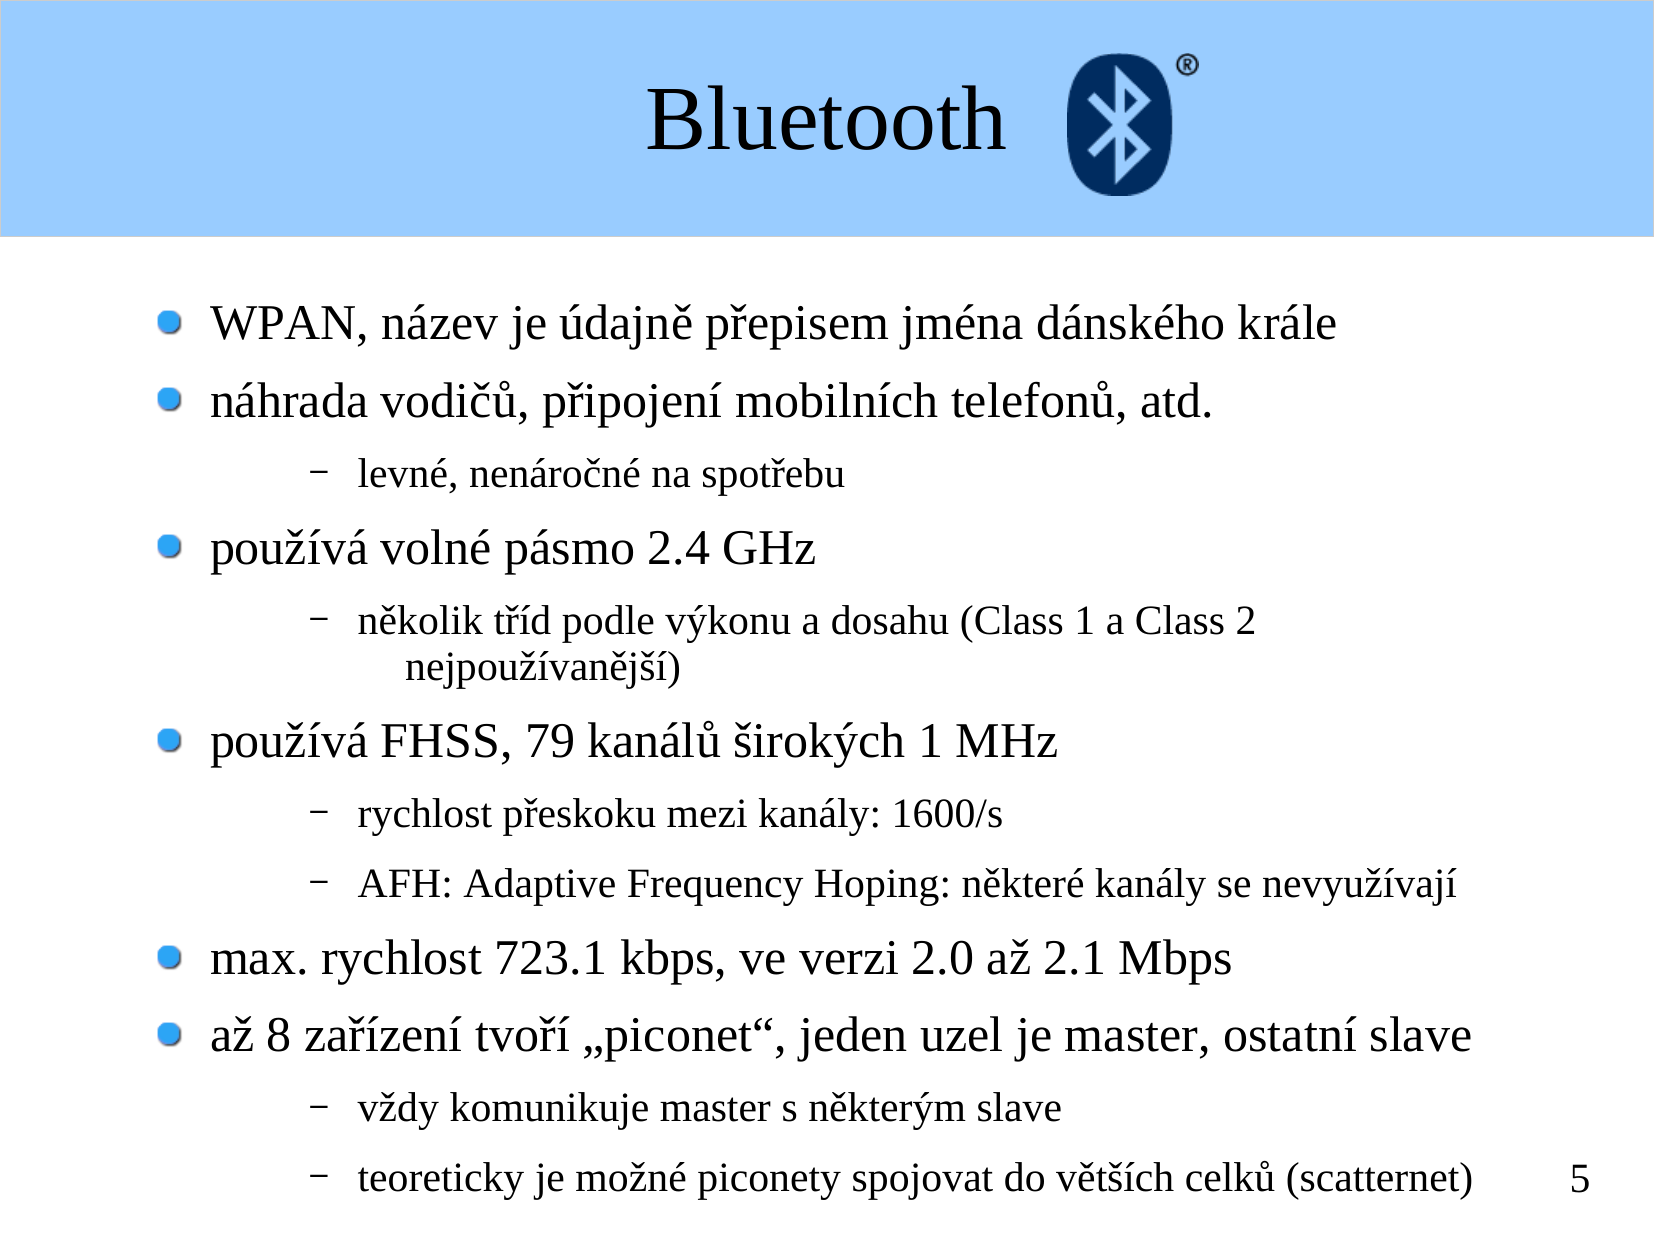

# Bluetooth
WPAN, název je údajně přepisem jména dánského krále
náhrada vodičů, připojení mobilních telefonů, atd.
levné, nenáročné na spotřebu
používá volné pásmo 2.4 GHz
několik tříd podle výkonu a dosahu (Class 1 a Class 2 nejpoužívanější)
používá FHSS, 79 kanálů širokých 1 MHz
rychlost přeskoku mezi kanály: 1600/s
AFH: Adaptive Frequency Hoping: některé kanály se nevyužívají
max. rychlost 723.1 kbps, ve verzi 2.0 až 2.1 Mbps
až 8 zařízení tvoří „piconet“, jeden uzel je master, ostatní slave
vždy komunikuje master s některým slave
teoreticky je možné piconety spojovat do větších celků (scatternet)